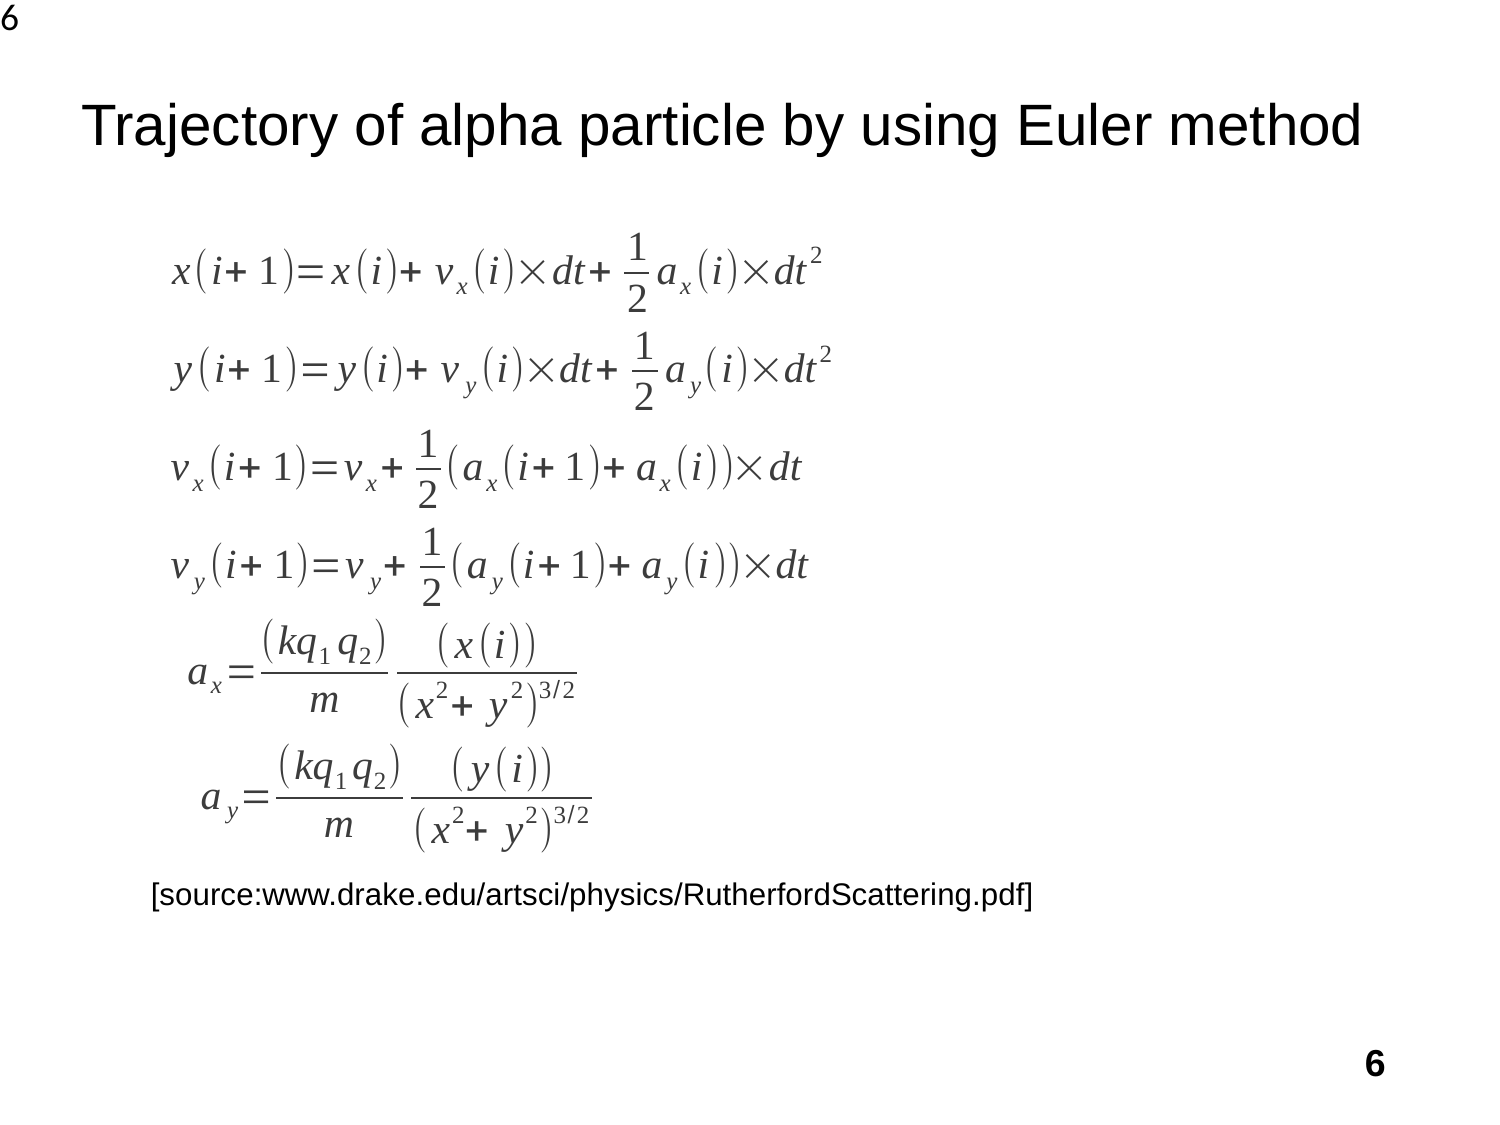

6
Trajectory of alpha particle by using Euler method
[source:www.drake.edu/artsci/physics/RutherfordScattering.pdf]
6